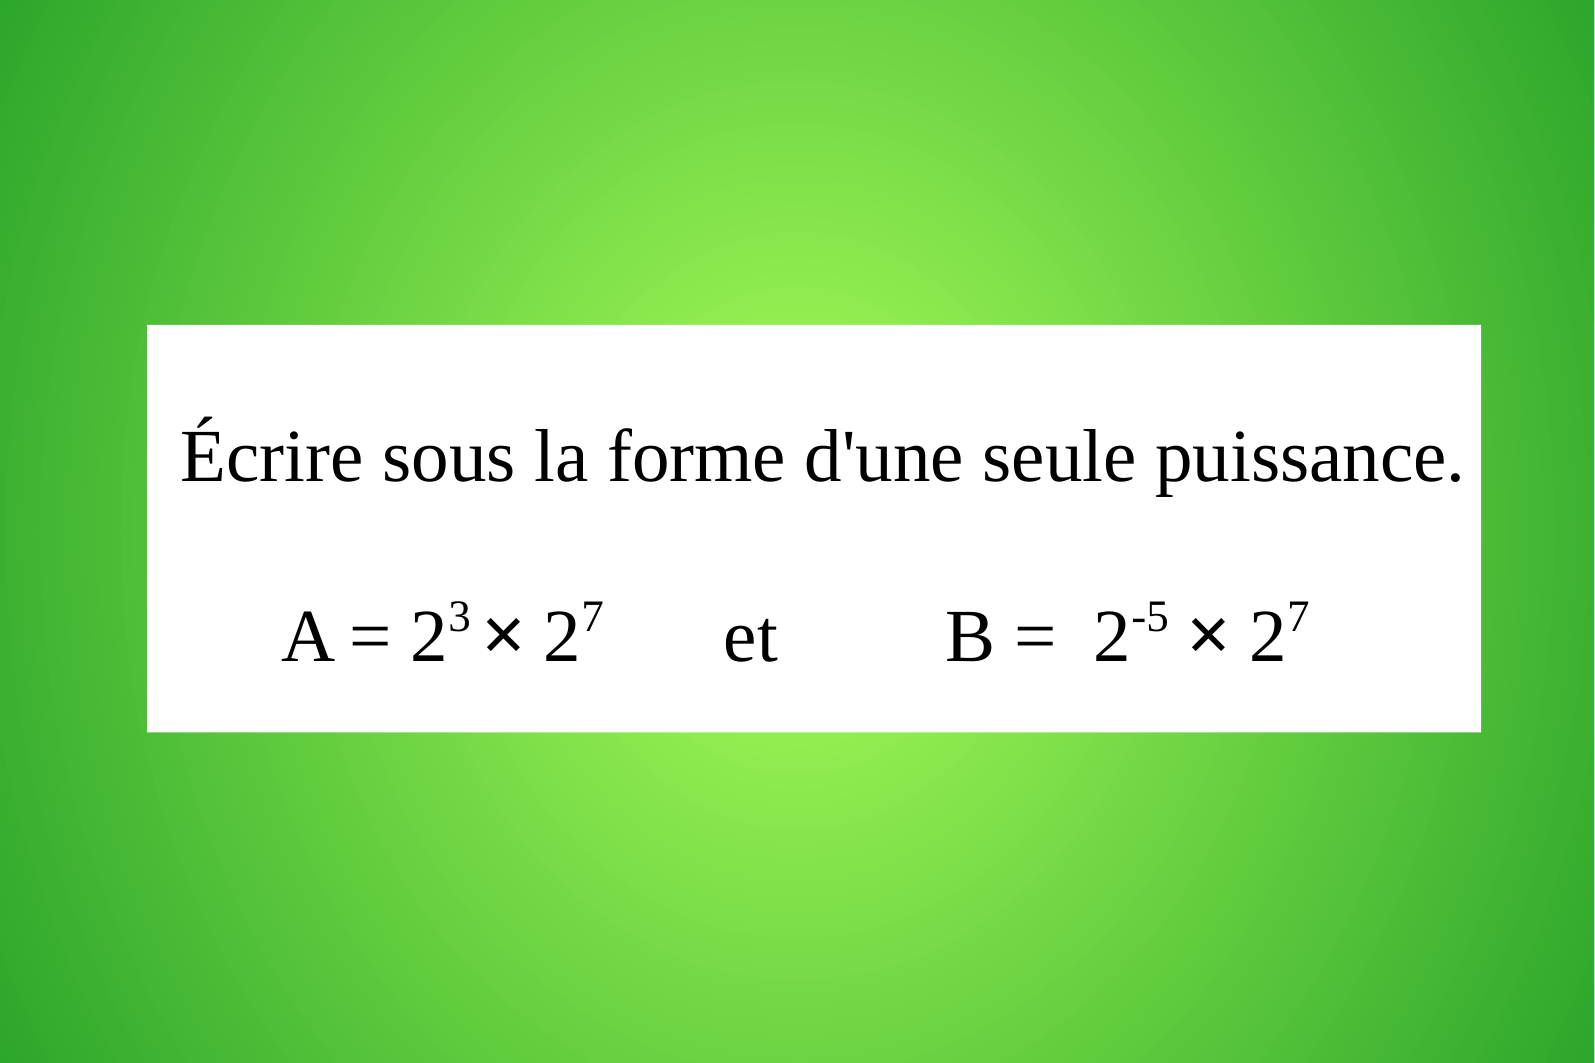

Écrire sous la forme d'une seule puissance.
A = 23 × 27 		et			B = 2-5 × 27